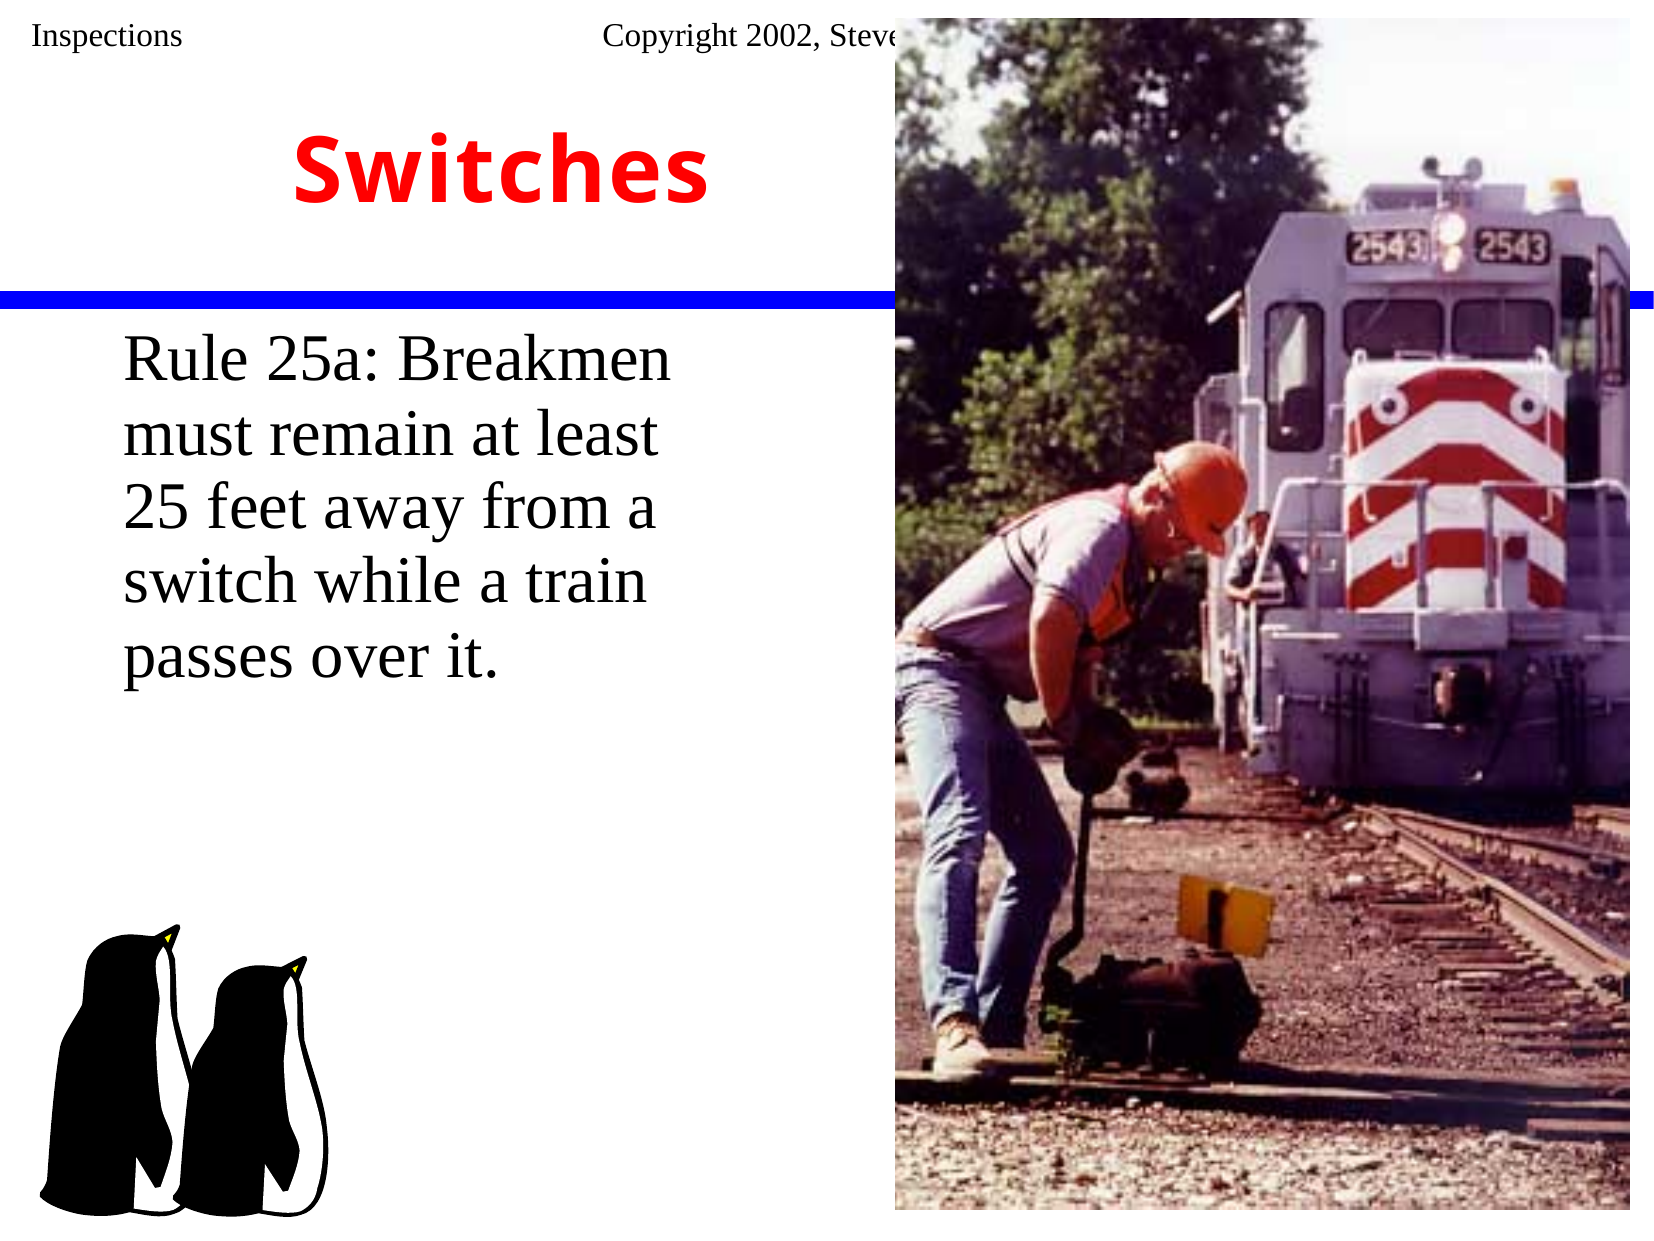

# Switches
Rule 25a: Breakmen must remain at least 25 feet away from a switch while a train passes over it.